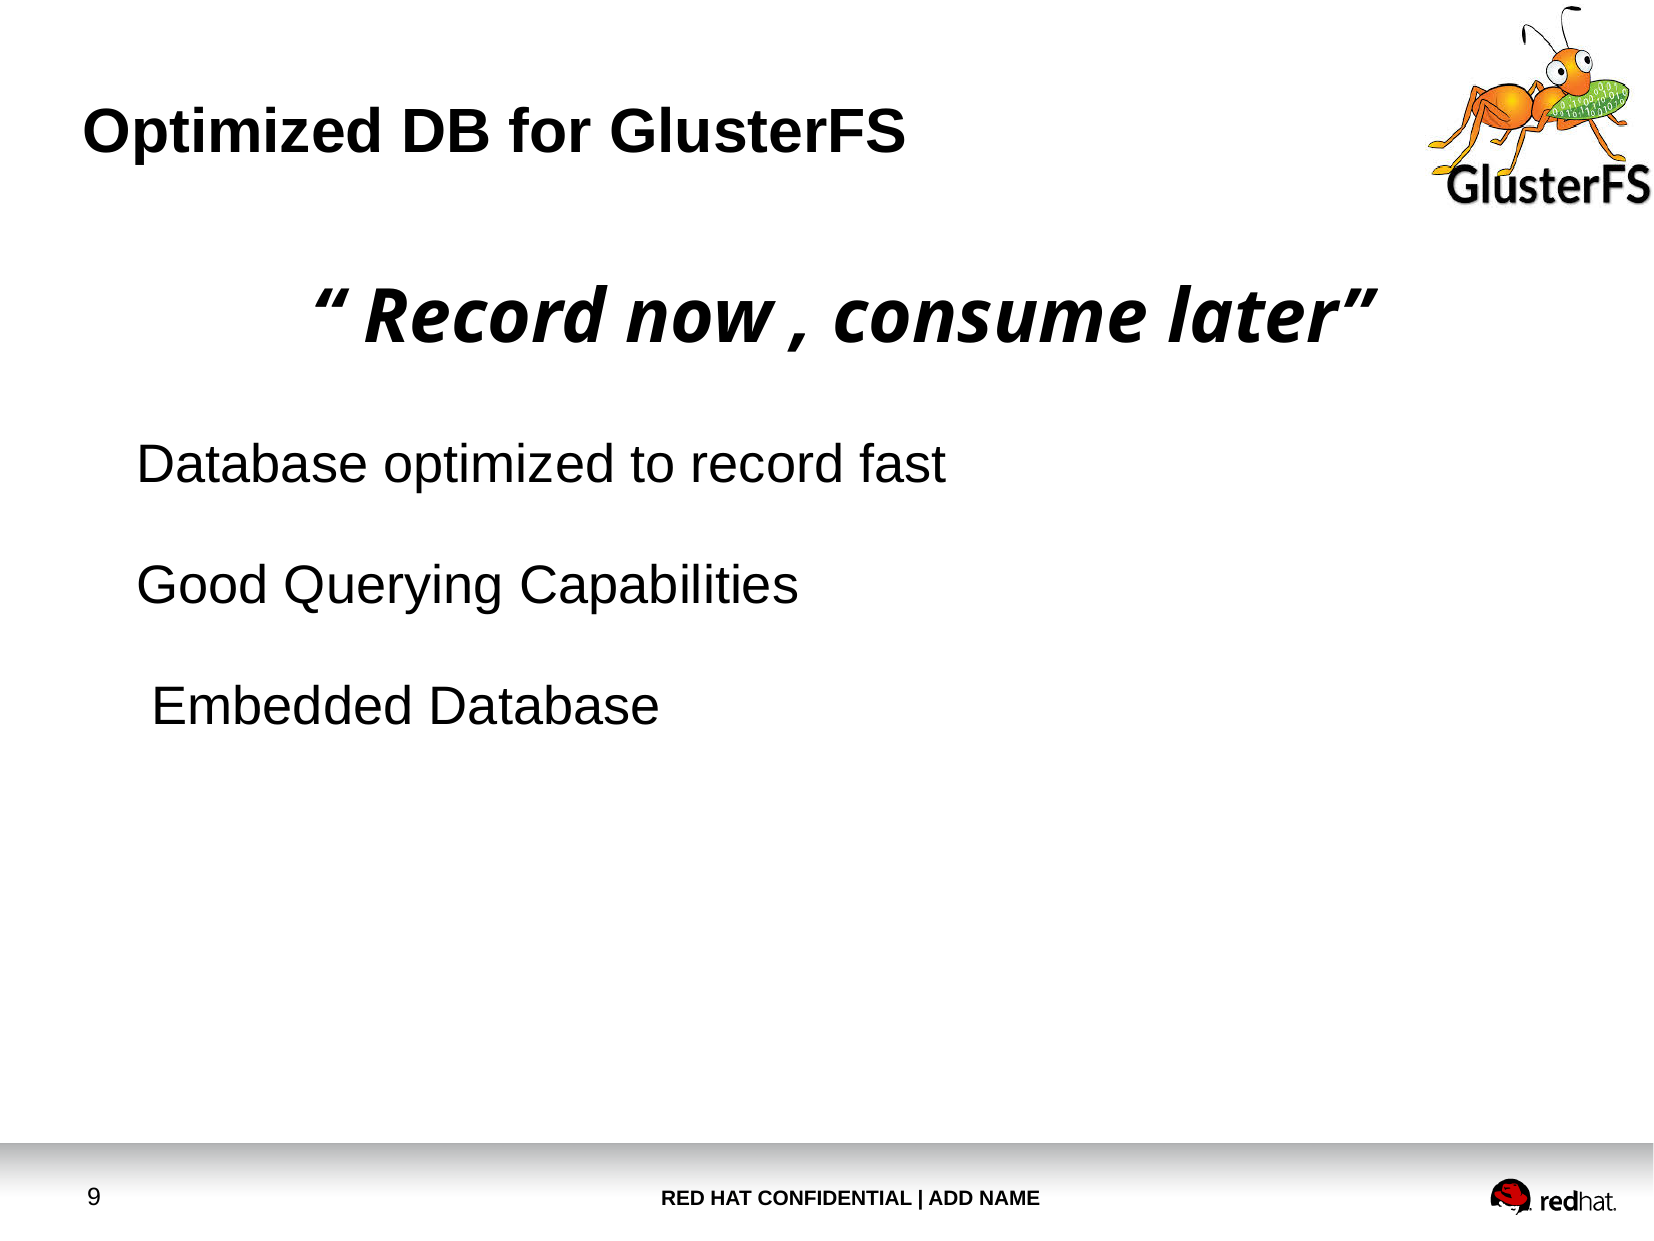

# Optimized DB for GlusterFS
“ Record now , consume later”
Database optimized to record fast
Good Querying Capabilities
 Embedded Database